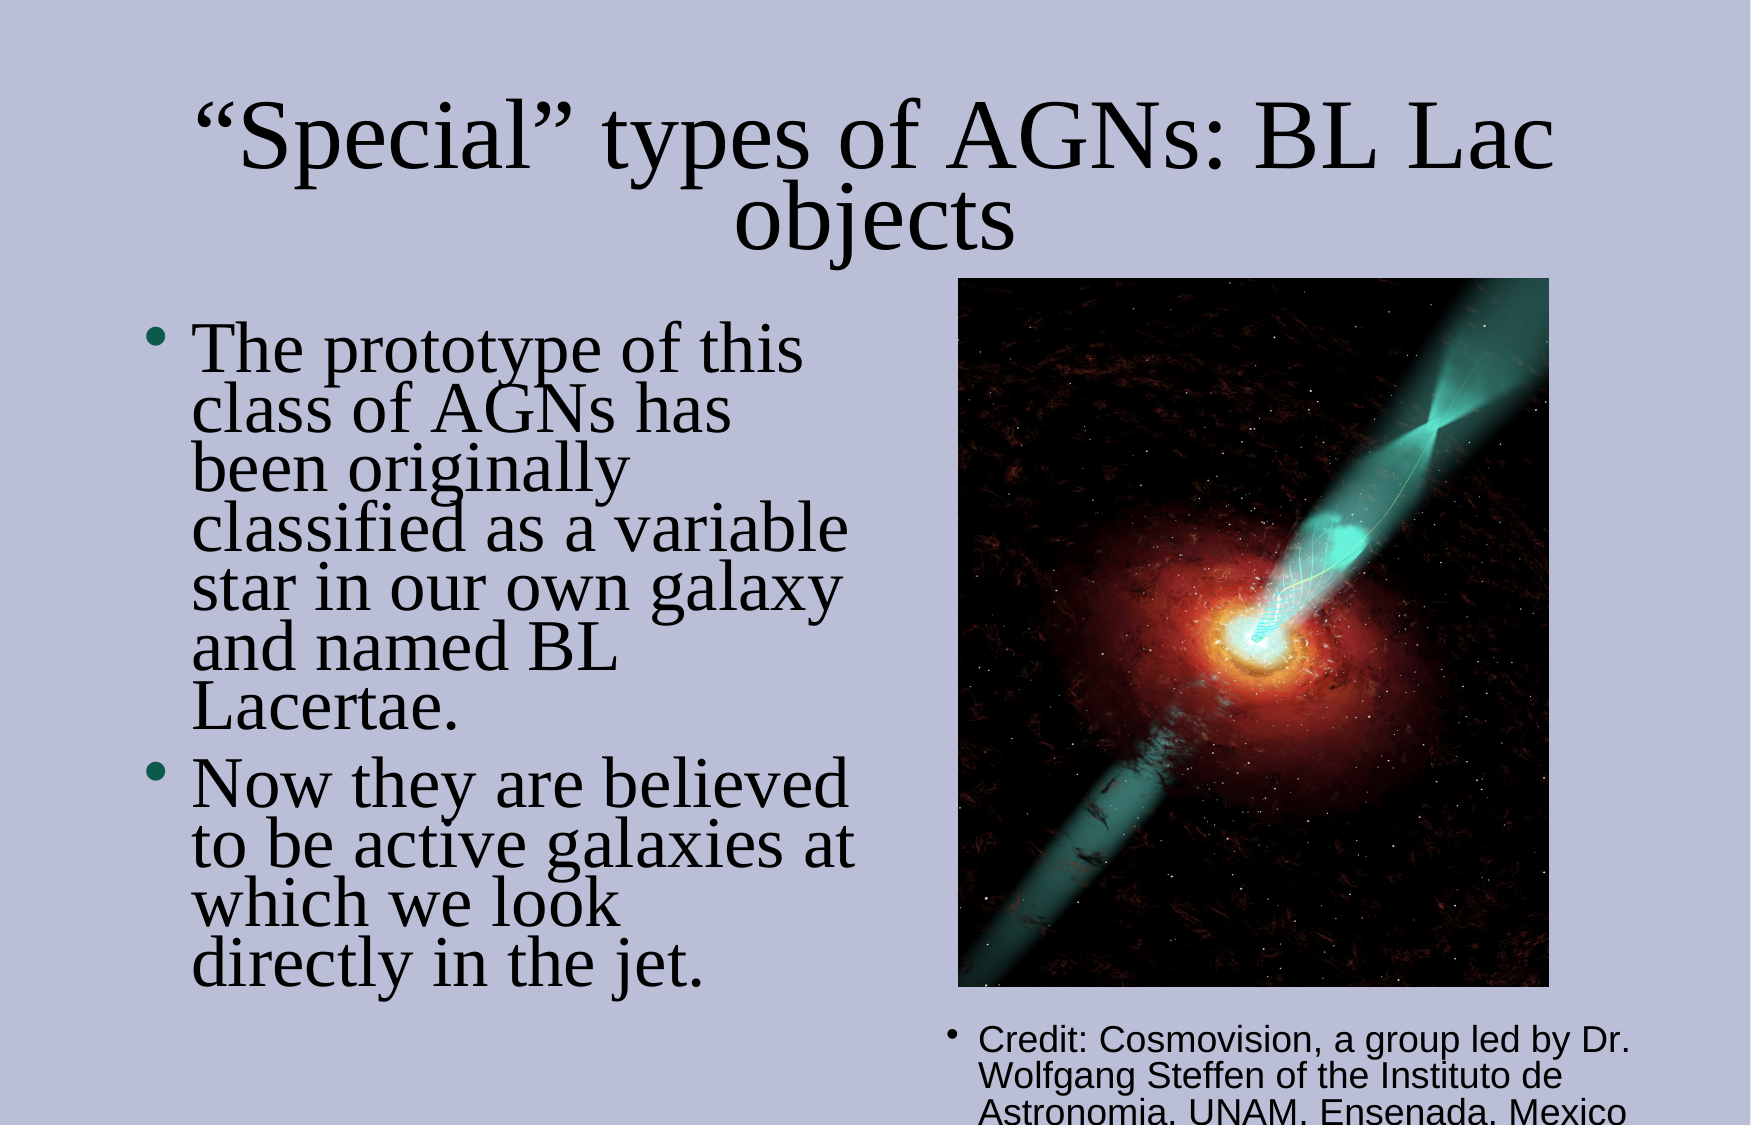

# “Special” types of AGNs: BL Lac objects
The prototype of this class of AGNs has been originally classified as a variable star in our own galaxy and named BL Lacertae.
Now they are believed to be active galaxies at which we look directly in the jet.
Credit: Cosmovision, a group led by Dr. Wolfgang Steffen of the Instituto de Astronomia, UNAM, Ensenada, Mexico